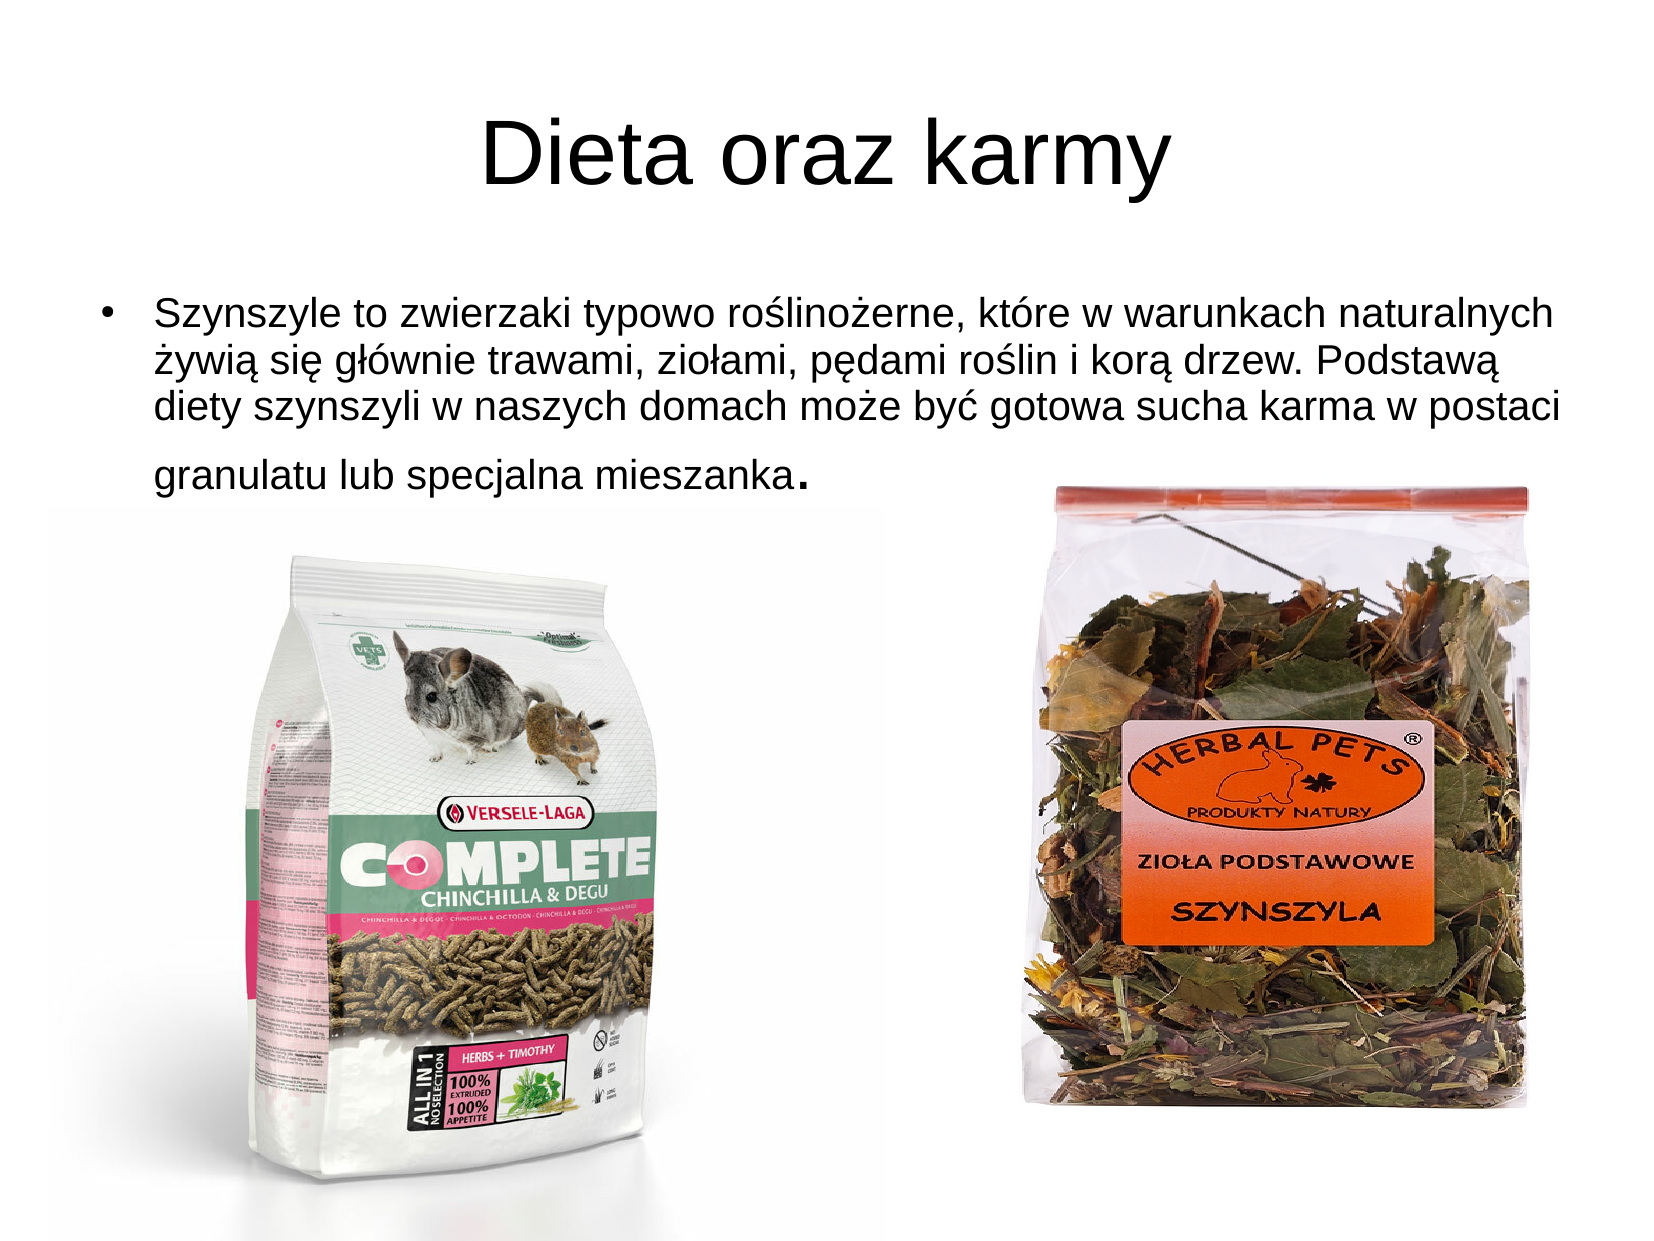

# Dieta oraz karmy
Szynszyle to zwierzaki typowo roślinożerne, które w warunkach naturalnych żywią się głównie trawami, ziołami, pędami roślin i korą drzew. Podstawą diety szynszyli w naszych domach może być gotowa sucha karma w postaci granulatu lub specjalna mieszanka.